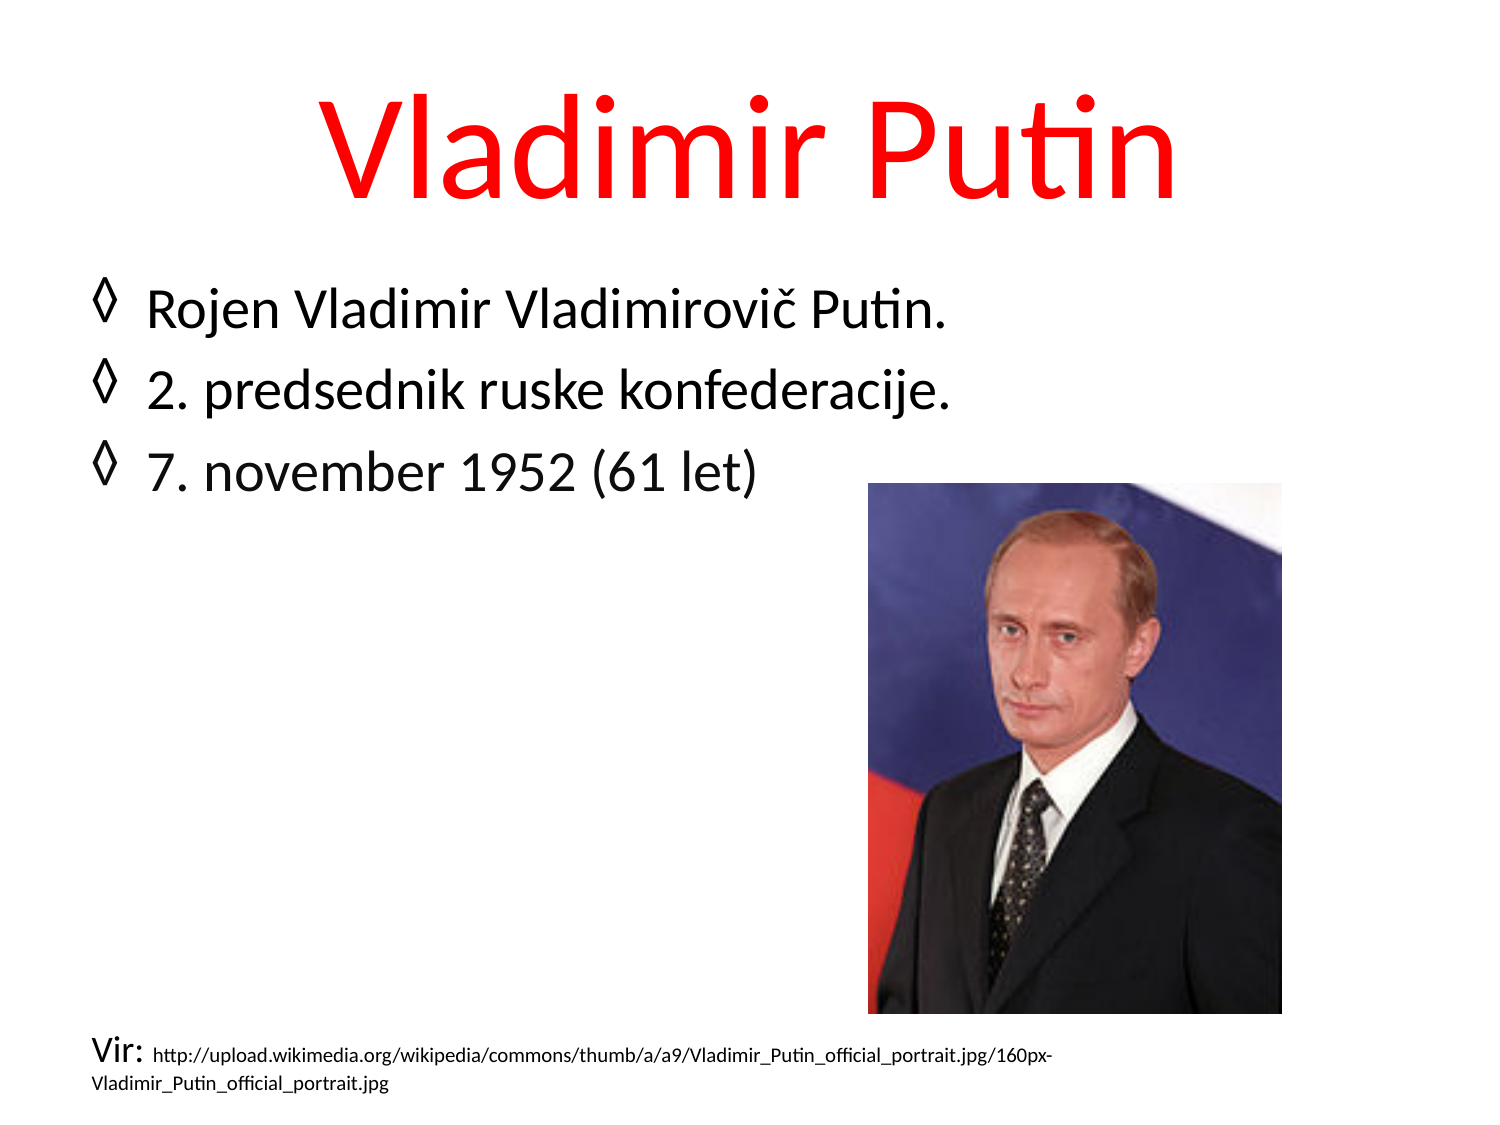

# Vladimir Putin
Rojen Vladimir Vladimirovič Putin.
2. predsednik ruske konfederacije.
7. november 1952 (61 let)
Vir: http://upload.wikimedia.org/wikipedia/commons/thumb/a/a9/Vladimir_Putin_official_portrait.jpg/160px-Vladimir_Putin_official_portrait.jpg